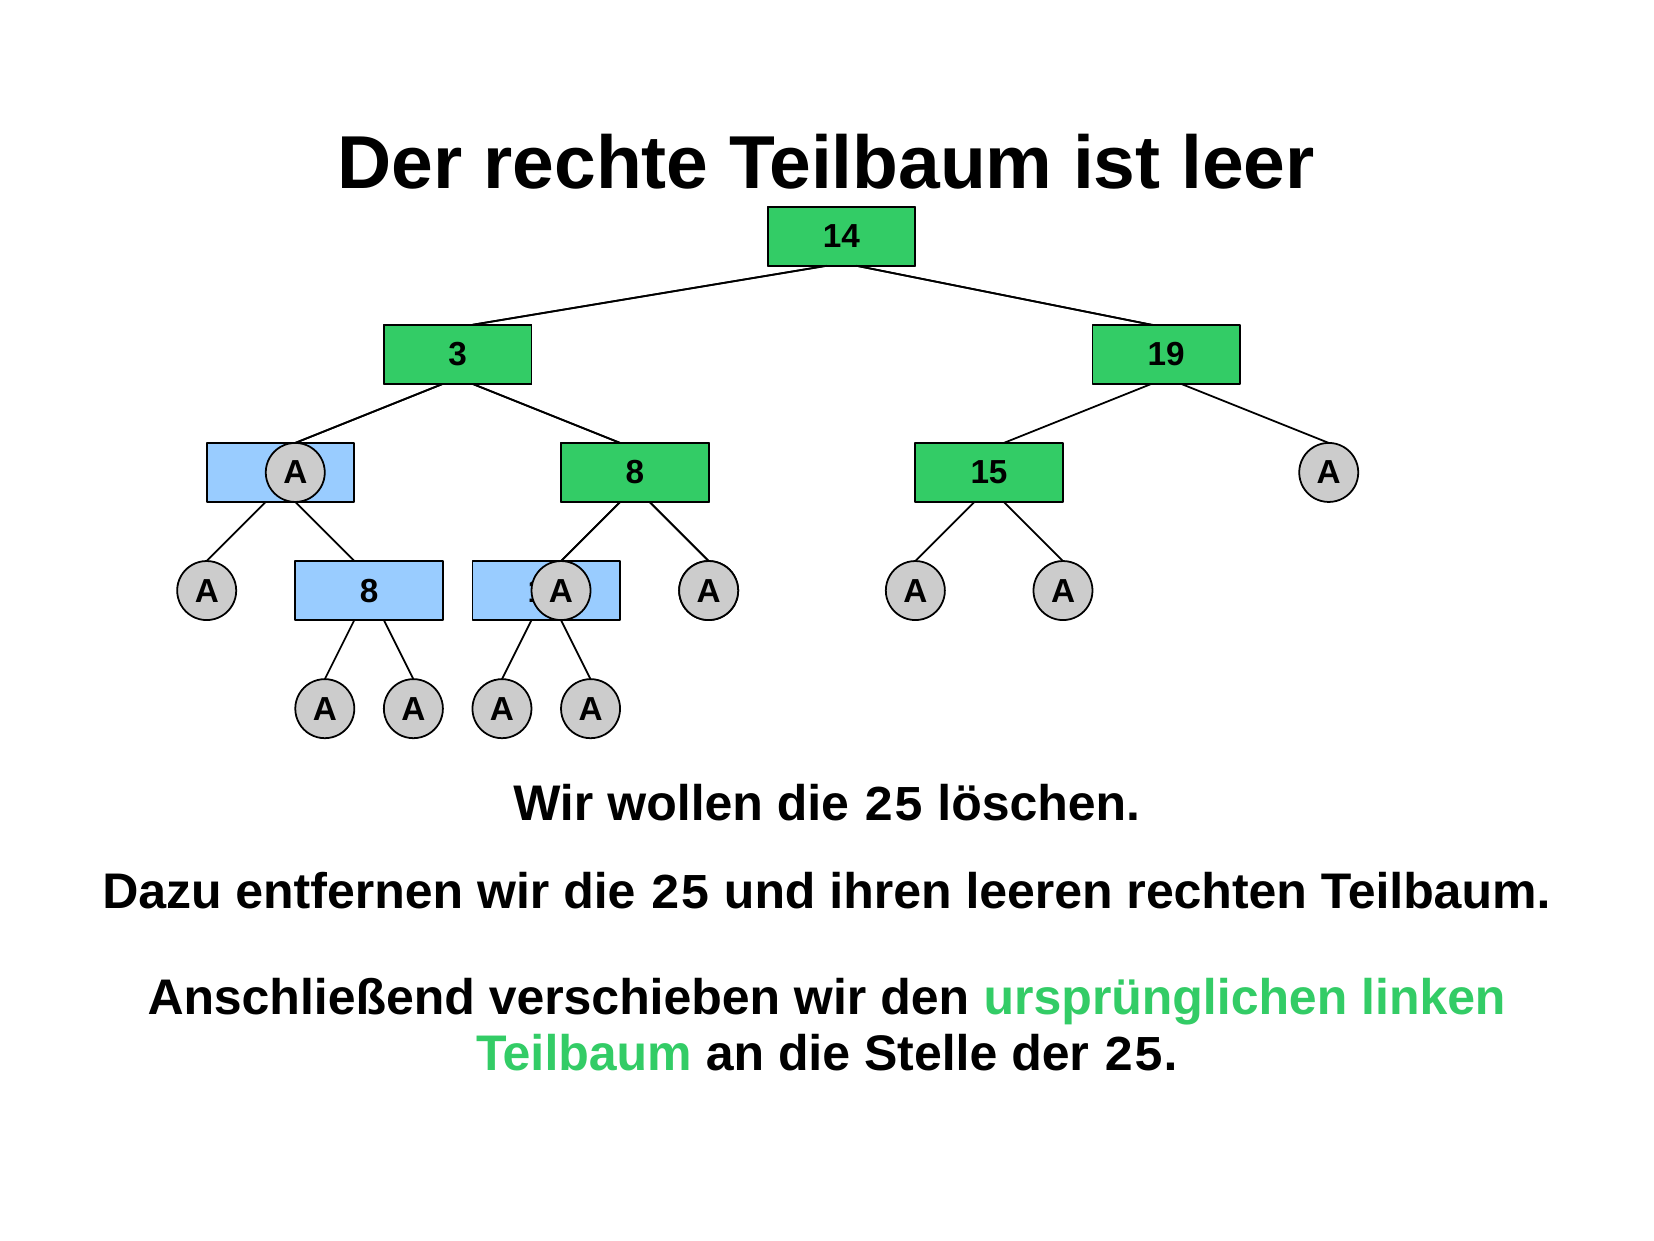

# Der rechte Teilbaum ist leer
25
14
14
3
19
A
3
A
19
8
15
A
A
8
15
A
A
A
A
A
A
A
A
A
Wir wollen die 25 löschen.
Dazu entfernen wir die 25 und ihren leeren rechten Teilbaum.
Anschließend verschieben wir den ursprünglichen linken Teilbaum an die Stelle der 25.